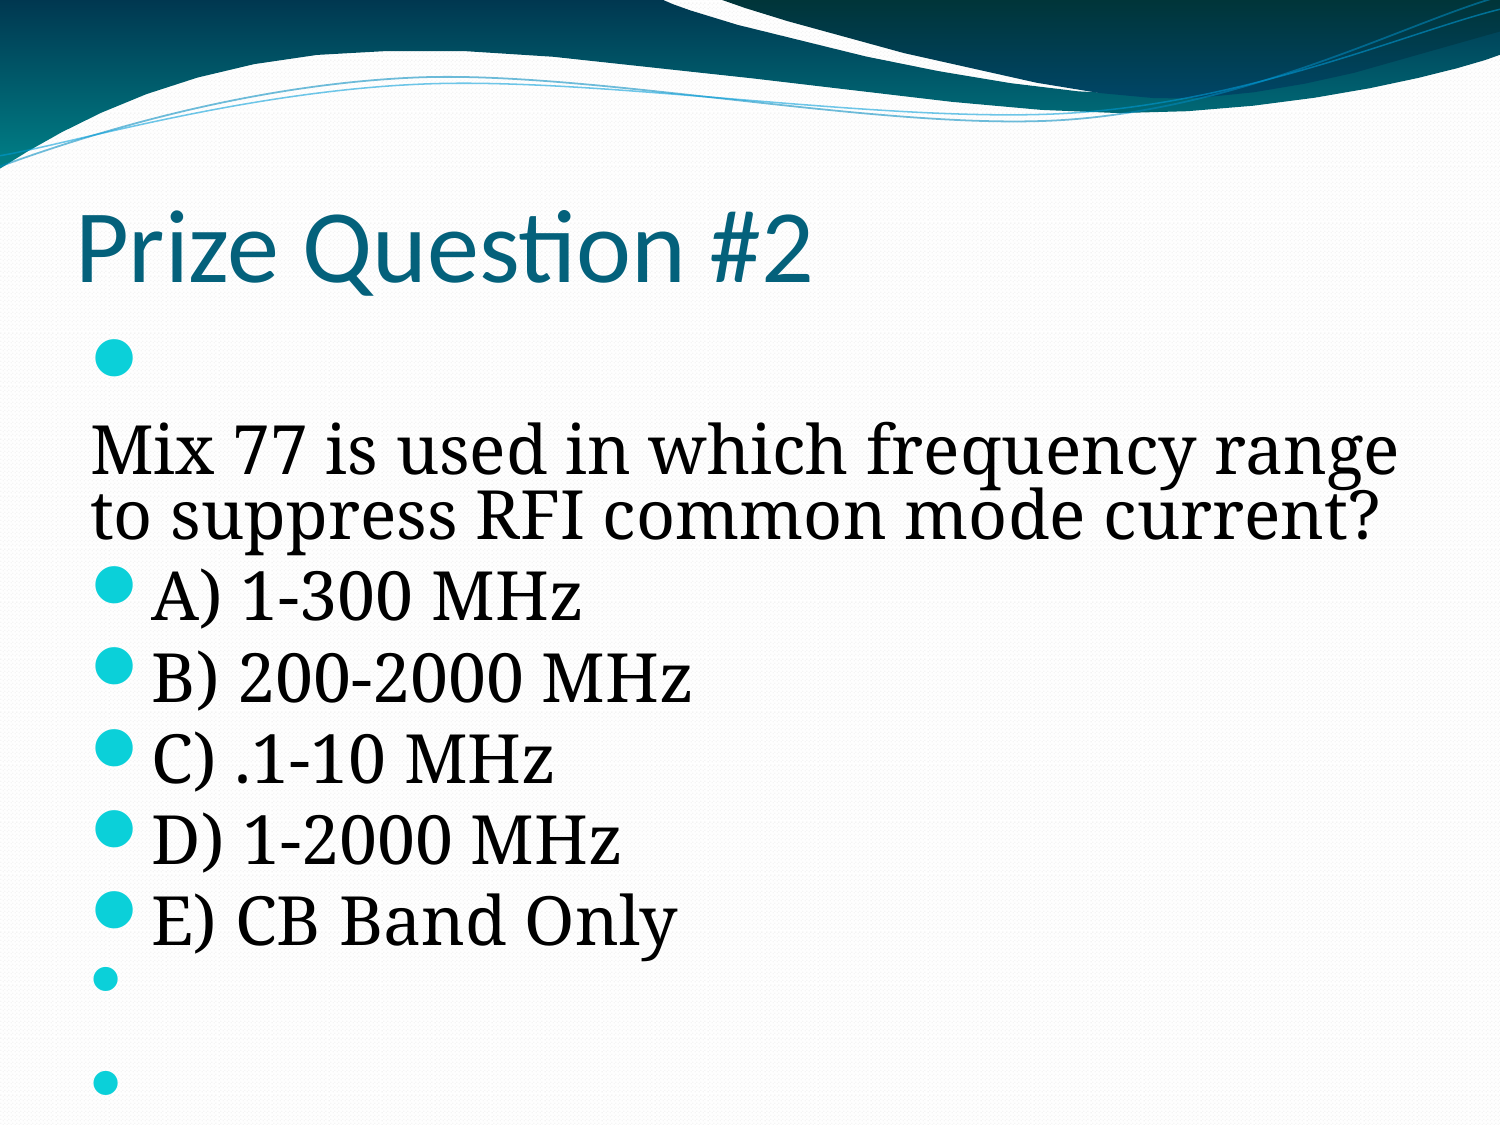

# Prize Question #2
Mix 77 is used in which frequency range to suppress RFI common mode current?
A) 1-300 MHz
B) 200-2000 MHz
C) .1-10 MHz
D) 1-2000 MHz
E) CB Band Only